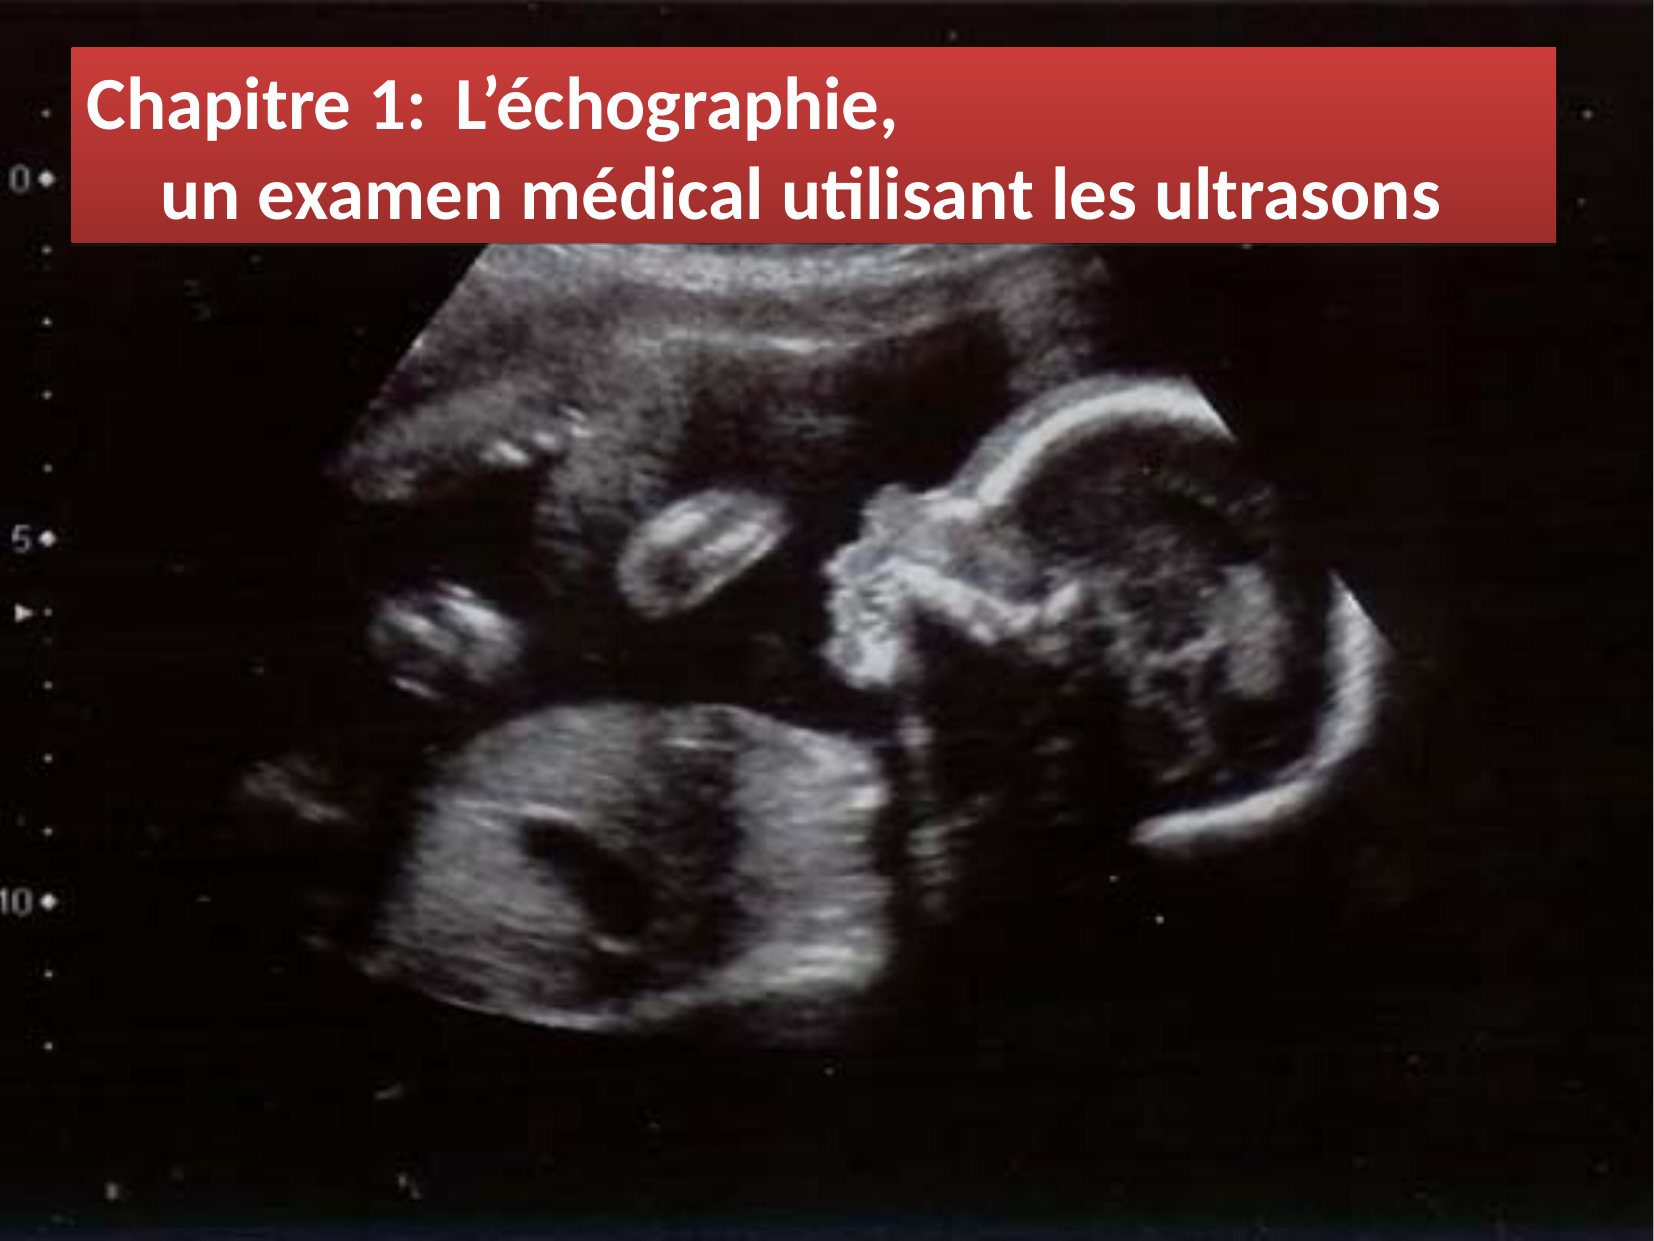

Chapitre 1: 	L’échographie,
	un examen médical utilisant les ultrasons